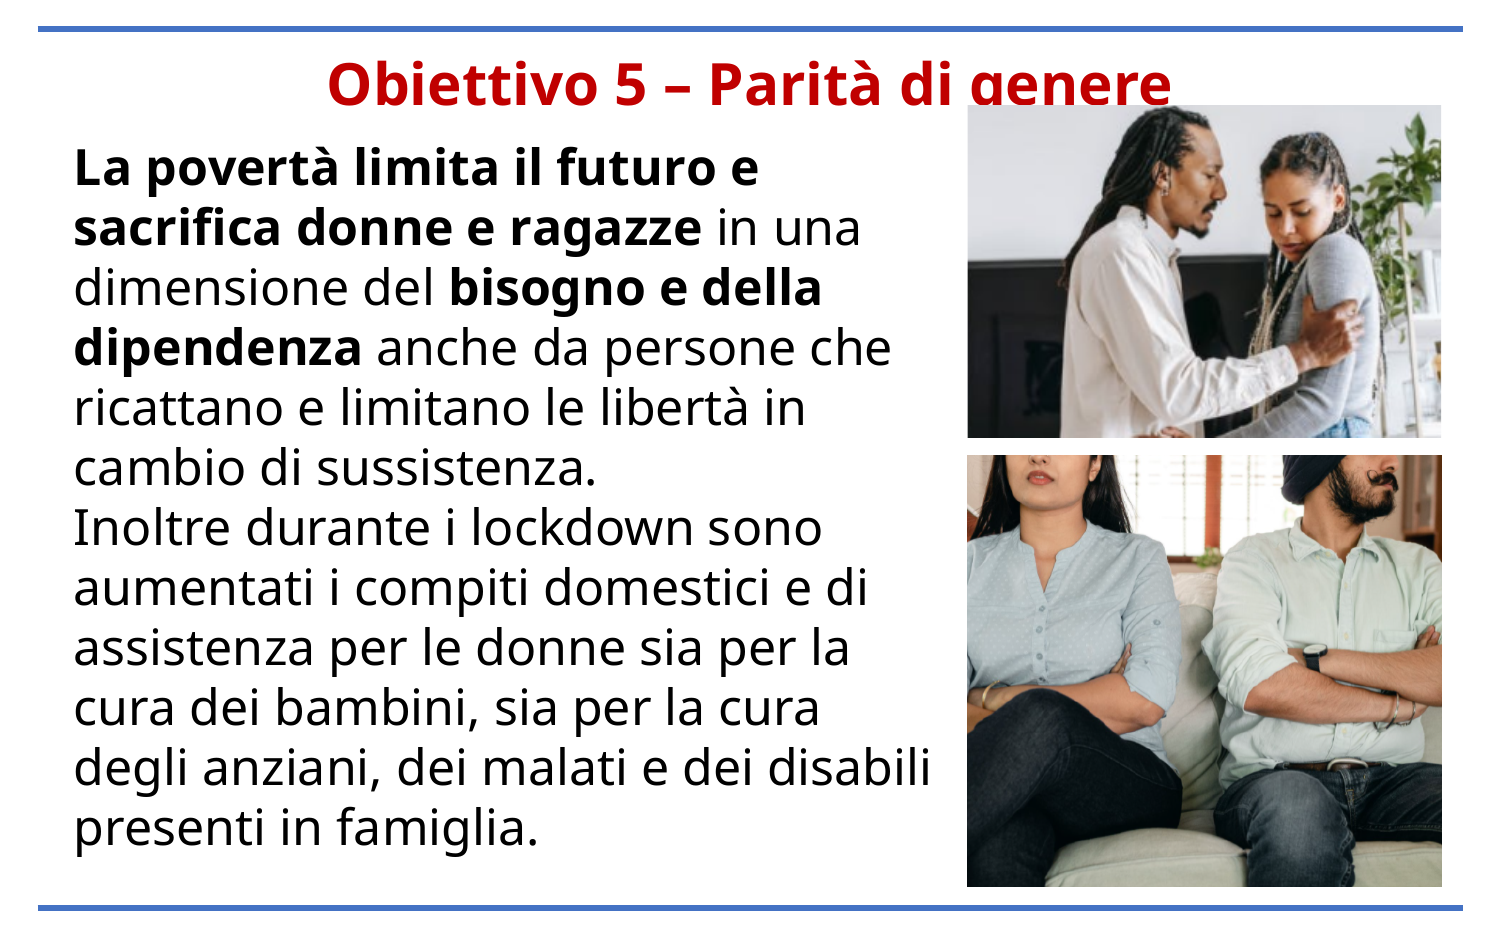

# Obiettivo 5 – Parità di genere
La povertà limita il futuro e sacrifica donne e ragazze in una dimensione del bisogno e della dipendenza anche da persone che ricattano e limitano le libertà in cambio di sussistenza.
Inoltre durante i lockdown sono aumentati i compiti domestici e di assistenza per le donne sia per la cura dei bambini, sia per la cura degli anziani, dei malati e dei disabili presenti in famiglia.